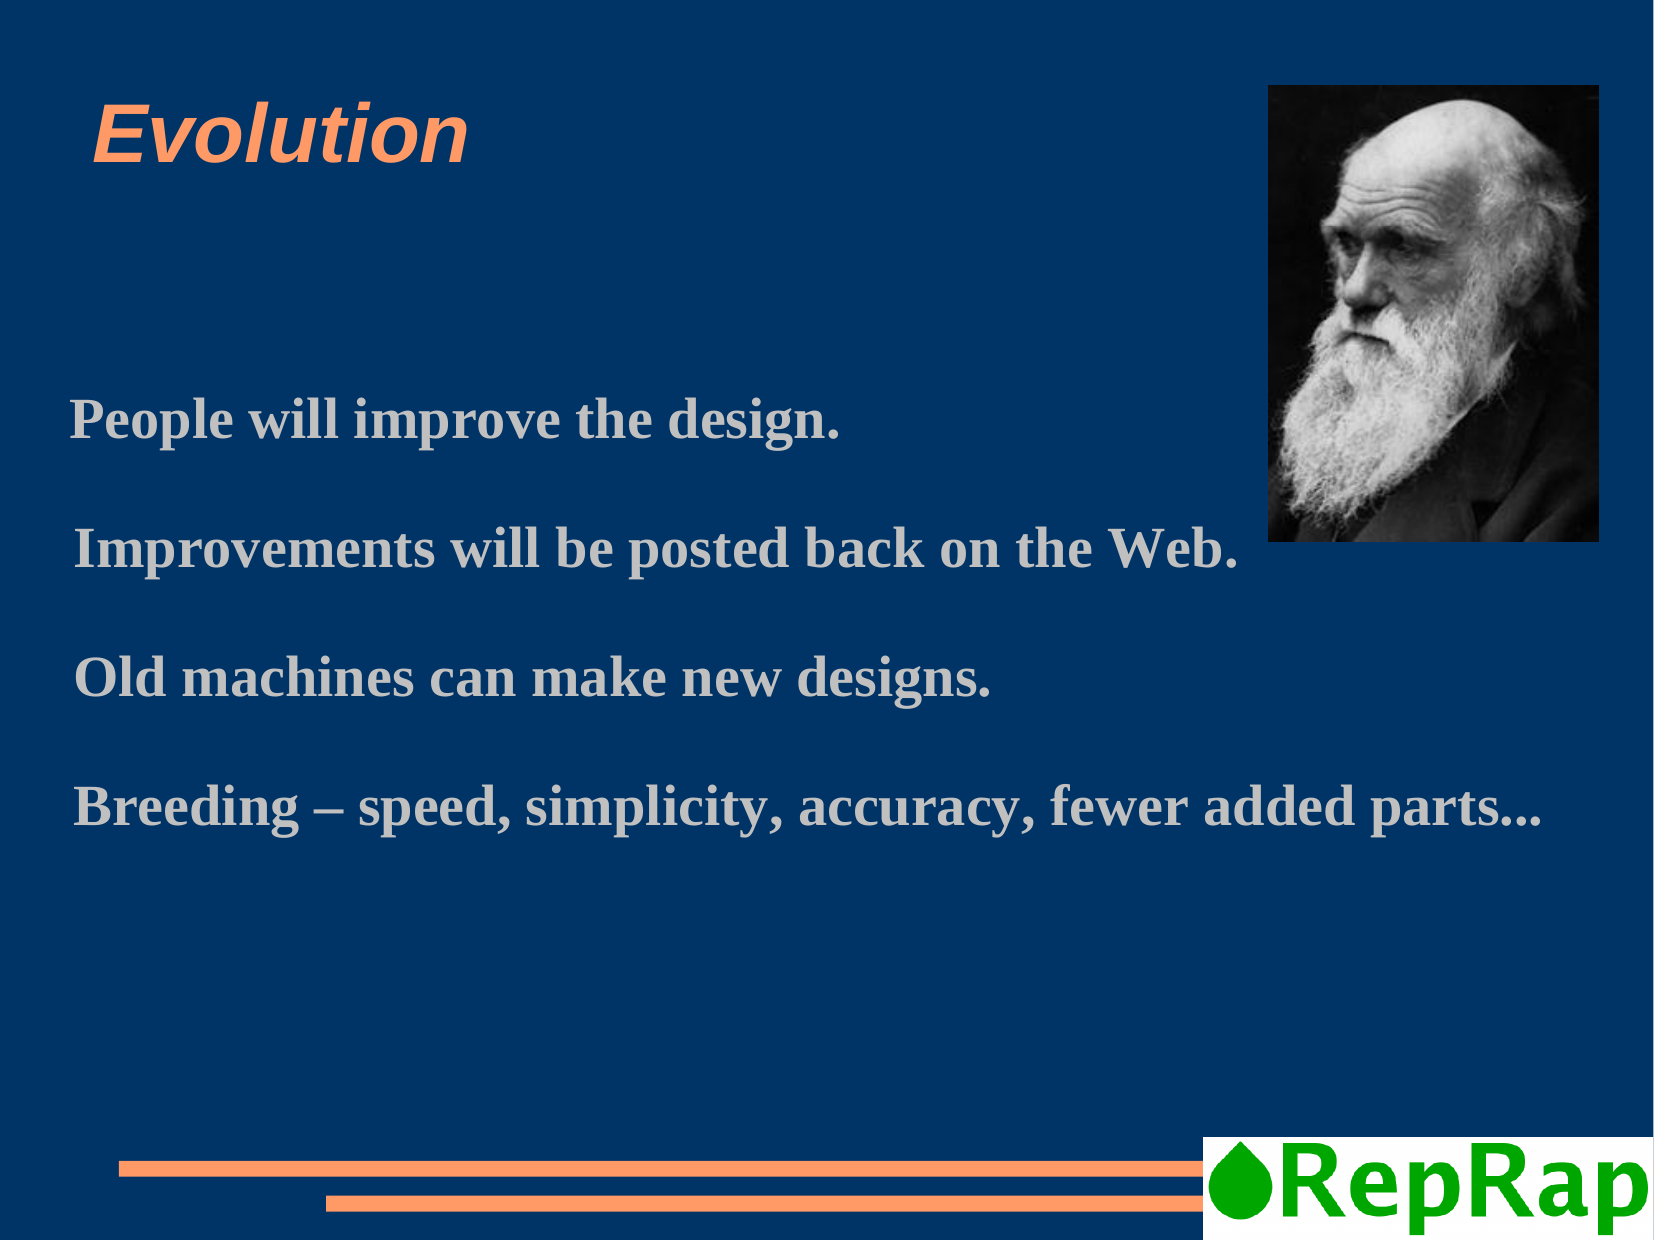

# Evolution
 People will improve the design.
 Improvements will be posted back on the Web.
 Old machines can make new designs.
 Breeding – speed, simplicity, accuracy, fewer added parts...